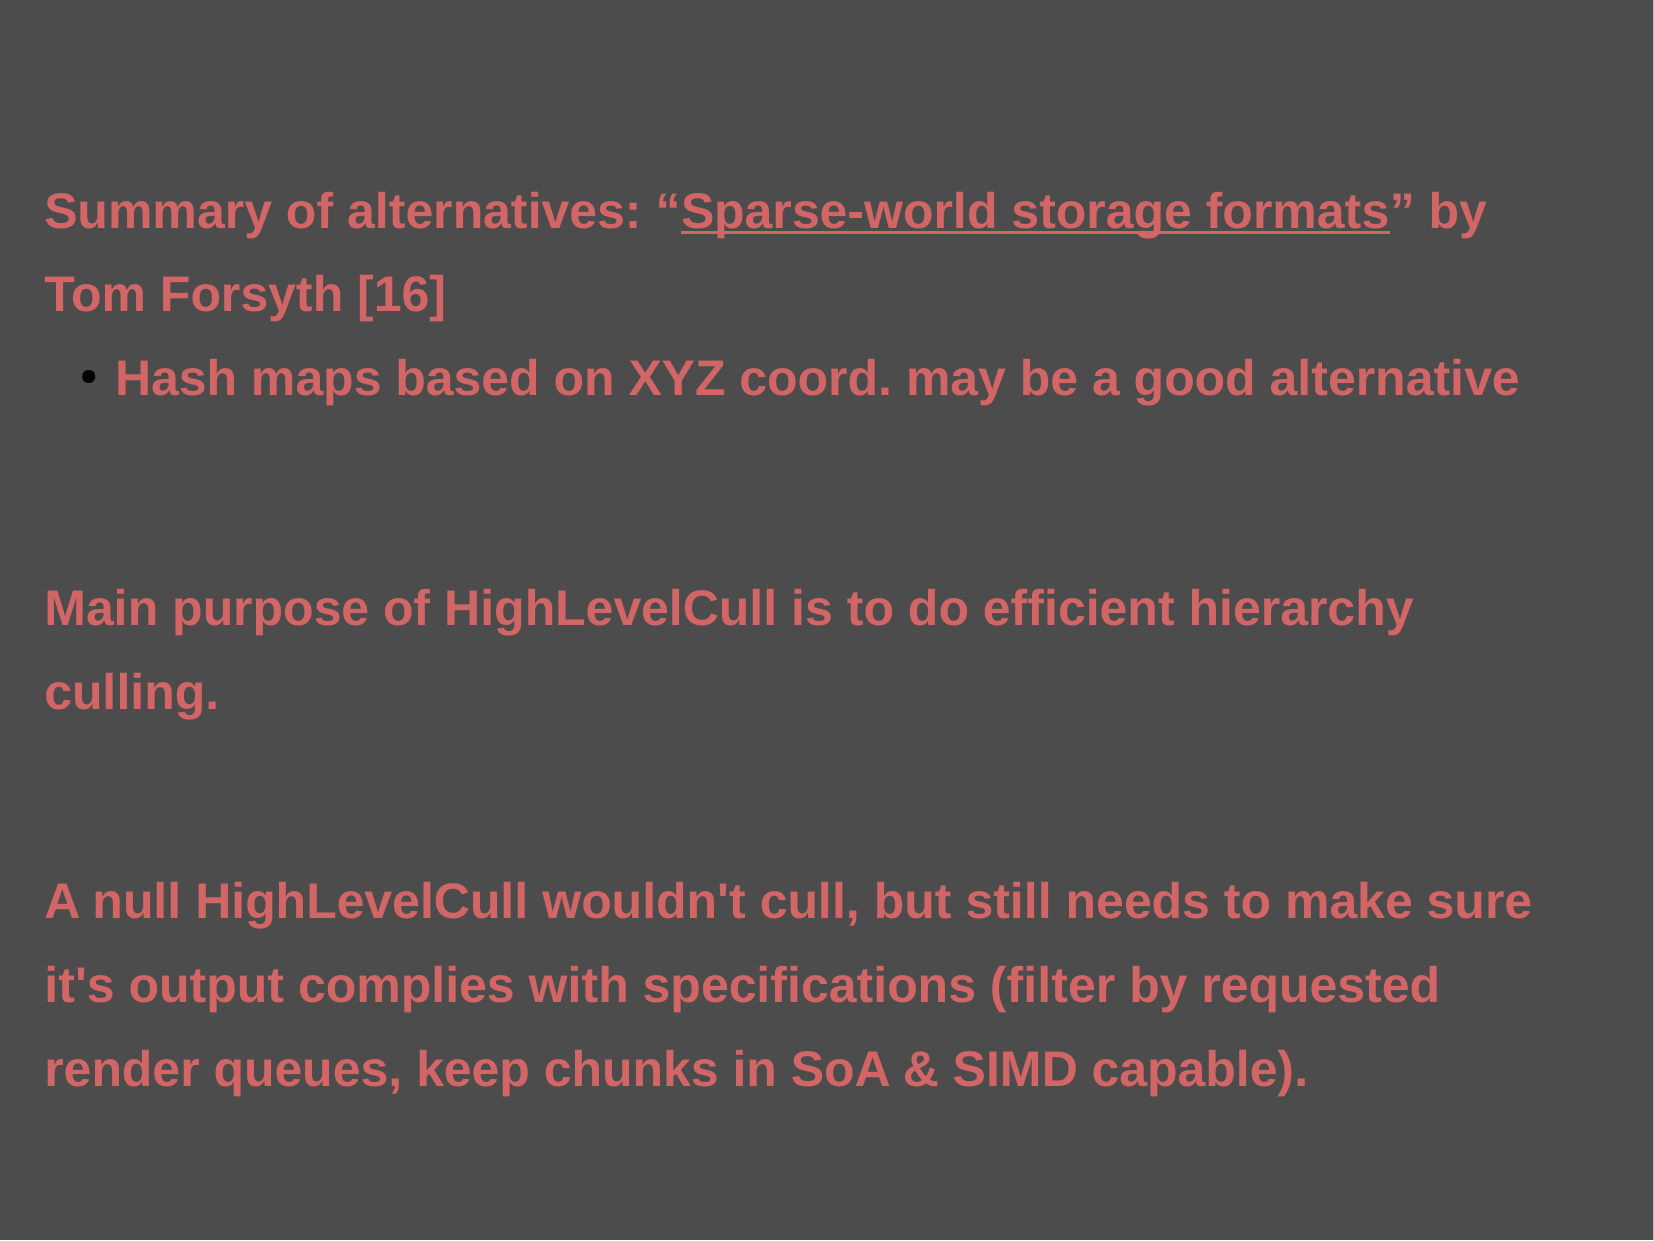

Summary of alternatives: “Sparse-world storage formats” by Tom Forsyth [16]
Hash maps based on XYZ coord. may be a good alternative
Main purpose of HighLevelCull is to do efficient hierarchy culling.
A null HighLevelCull wouldn't cull, but still needs to make sure it's output complies with specifications (filter by requested render queues, keep chunks in SoA & SIMD capable).